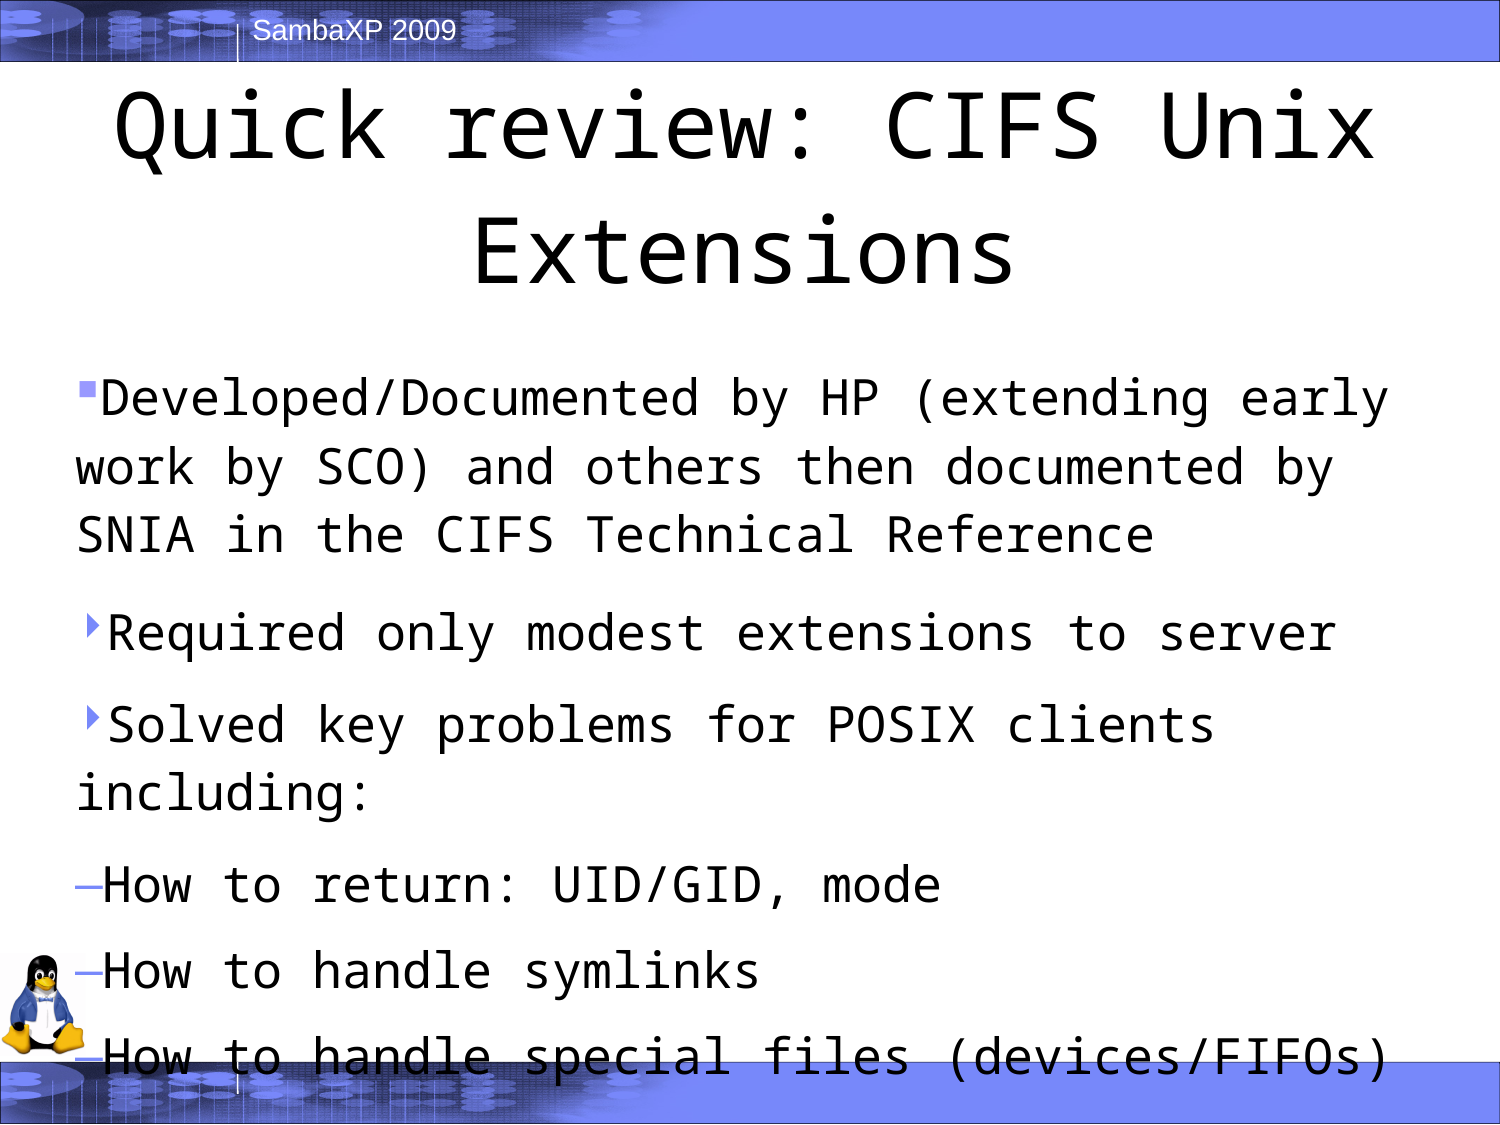

# Quick review: CIFS Unix Extensions
Developed/Documented by HP (extending early work by SCO) and others then documented by SNIA in the CIFS Technical Reference
Required only modest extensions to server
Solved key problems for POSIX clients including:
How to return: UID/GID, mode
How to handle symlinks
How to handle special files (devices/FIFOs)